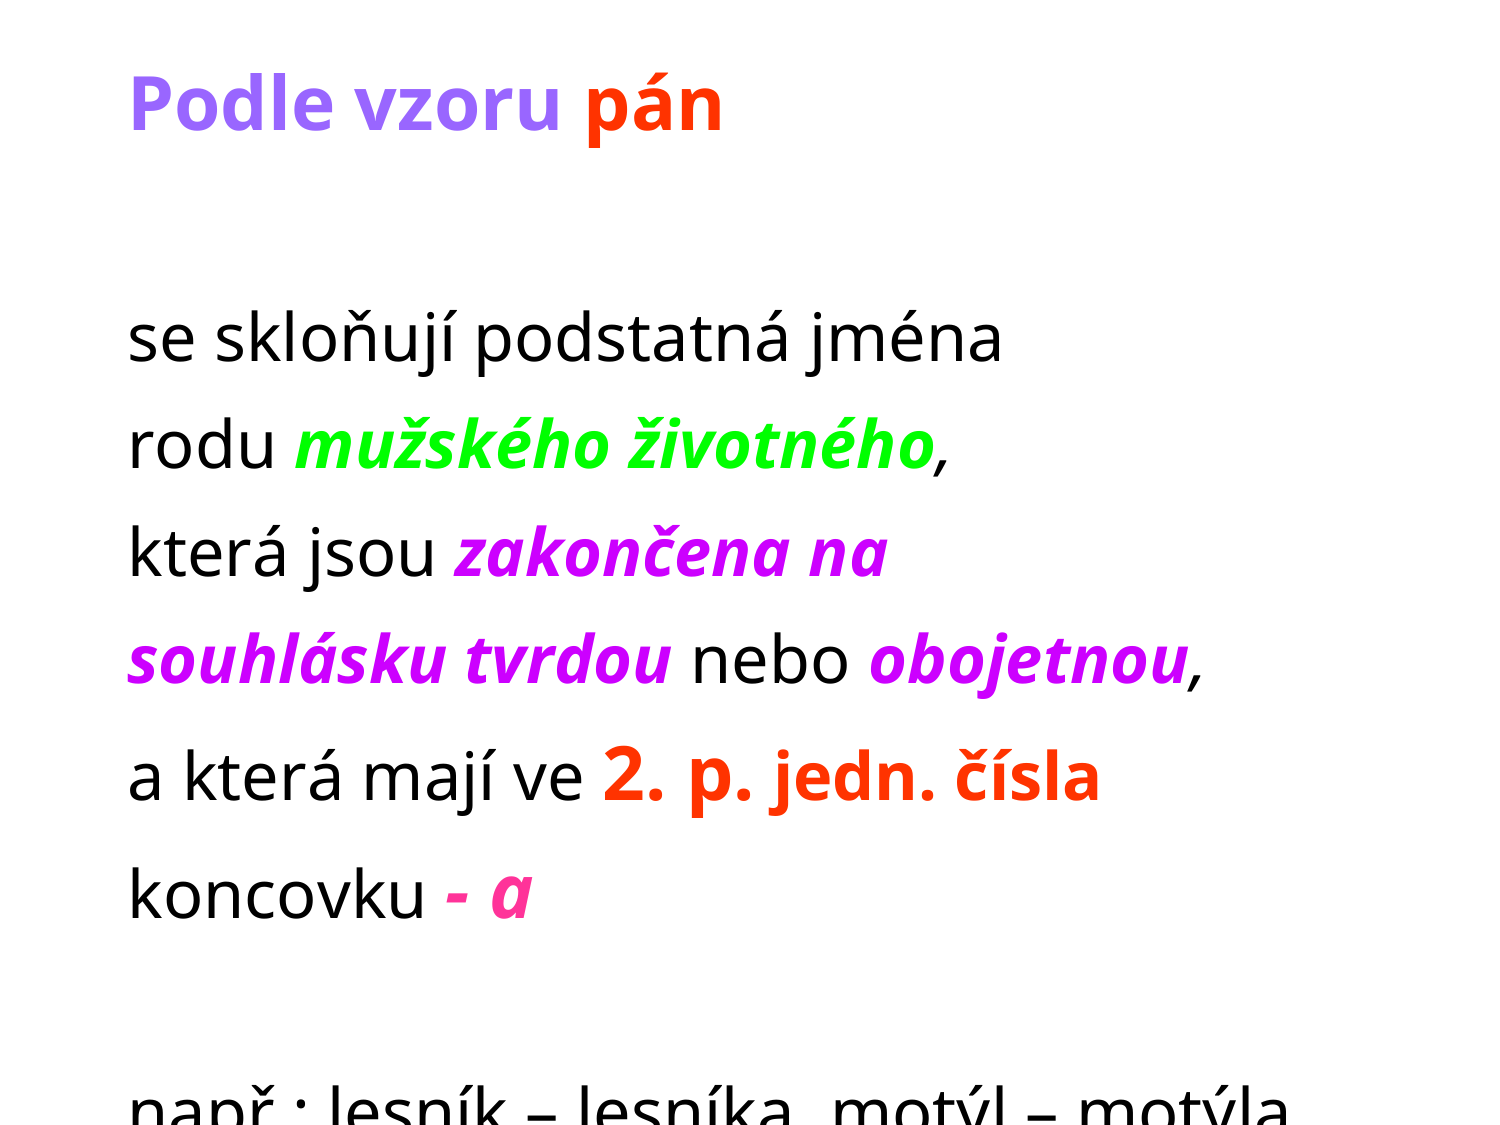

# Podle vzoru pán
se skloňují podstatná jména
rodu mužského životného,
která jsou zakončena na
souhlásku tvrdou nebo obojetnou,
a která mají ve 2. p. jedn. čísla
koncovku - a
např.: lesník – lesníka, motýl – motýla